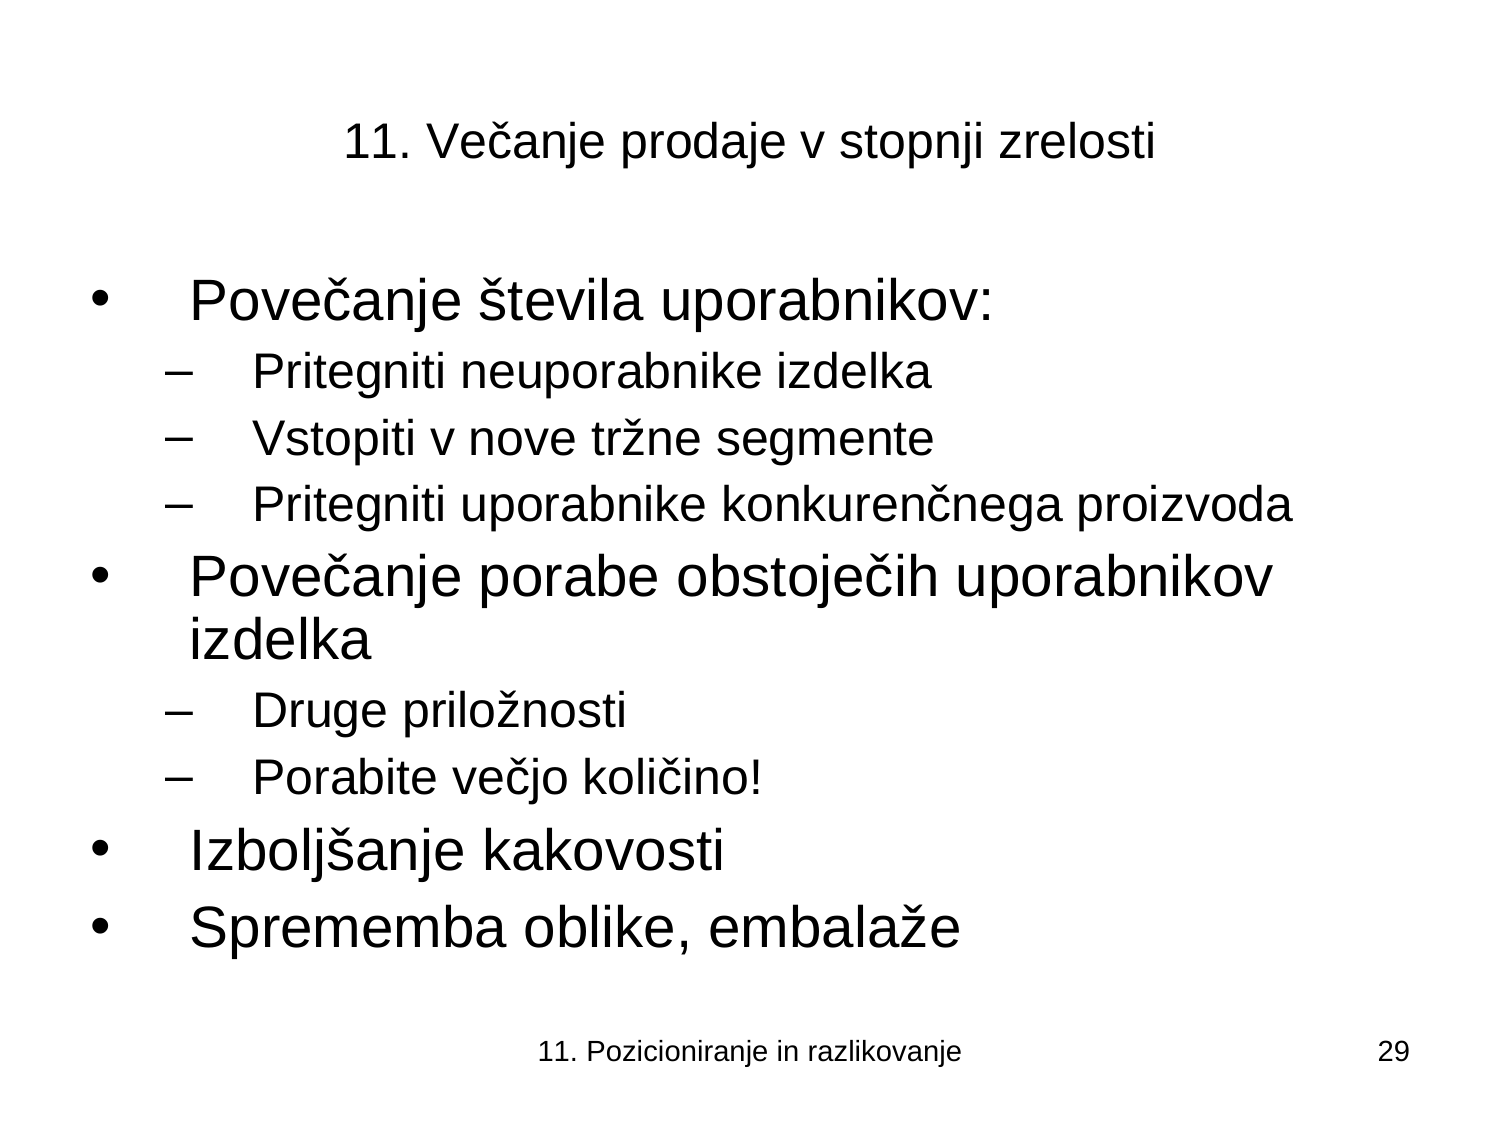

# 11. Večanje prodaje v stopnji zrelosti
Povečanje števila uporabnikov:
Pritegniti neuporabnike izdelka
Vstopiti v nove tržne segmente
Pritegniti uporabnike konkurenčnega proizvoda
Povečanje porabe obstoječih uporabnikov izdelka
Druge priložnosti
Porabite večjo količino!
Izboljšanje kakovosti
Sprememba oblike, embalaže
11. Pozicioniranje in razlikovanje